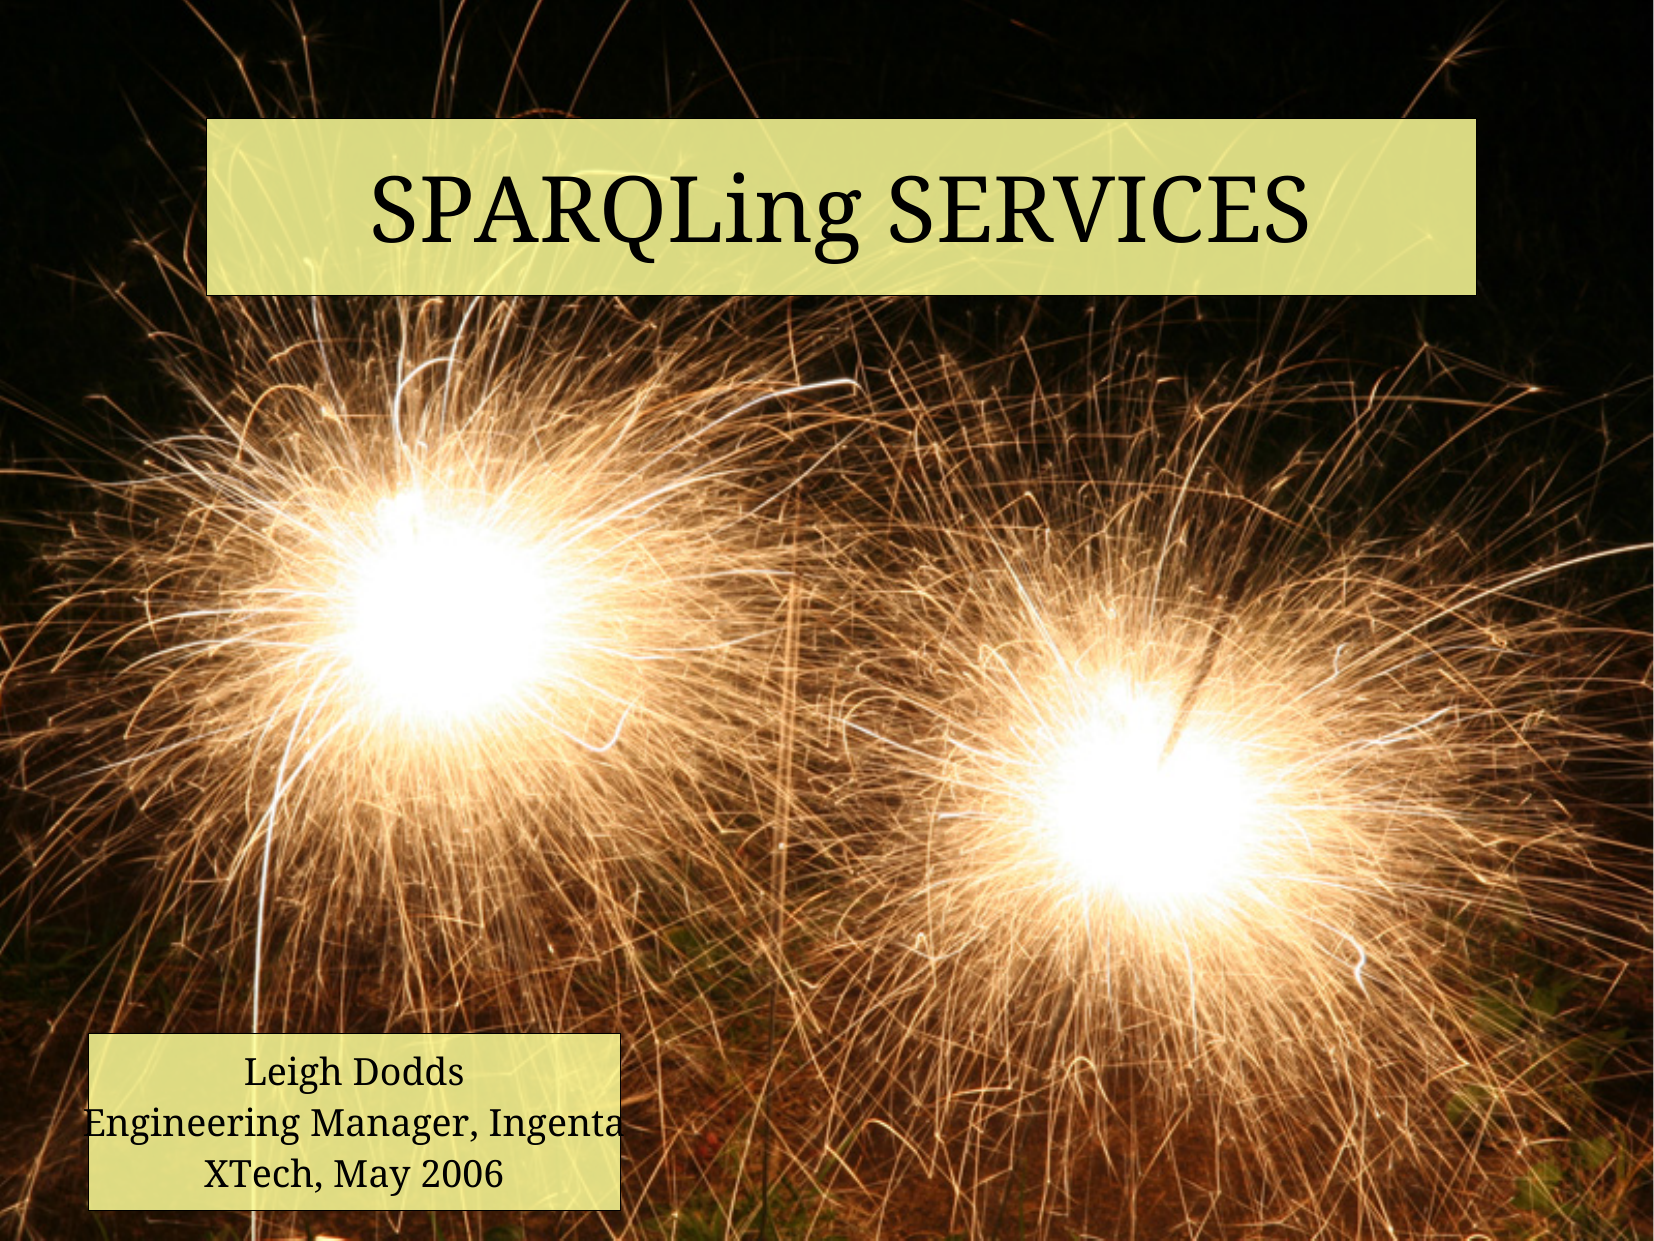

SPARQLing SERVICES
Leigh Dodds
Engineering Manager, Ingenta
XTech, May 2006